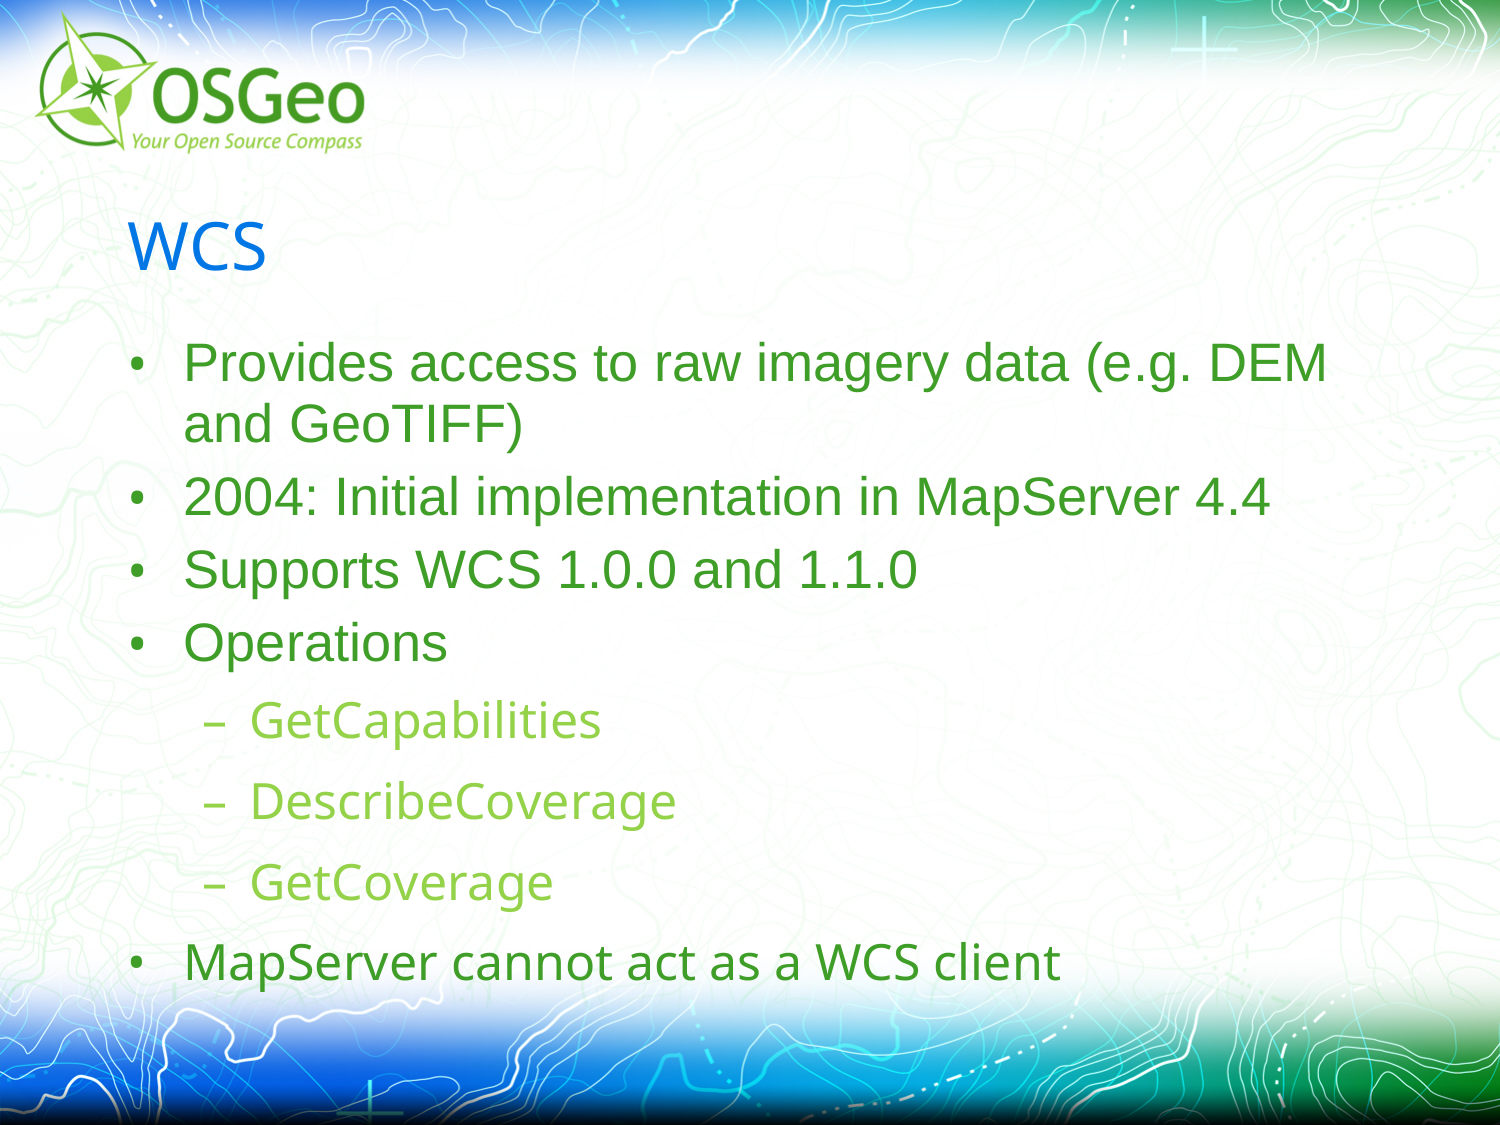

# WCS
Provides access to raw imagery data (e.g. DEM and GeoTIFF)
2004: Initial implementation in MapServer 4.4
Supports WCS 1.0.0 and 1.1.0
Operations
GetCapabilities
DescribeCoverage
GetCoverage
MapServer cannot act as a WCS client